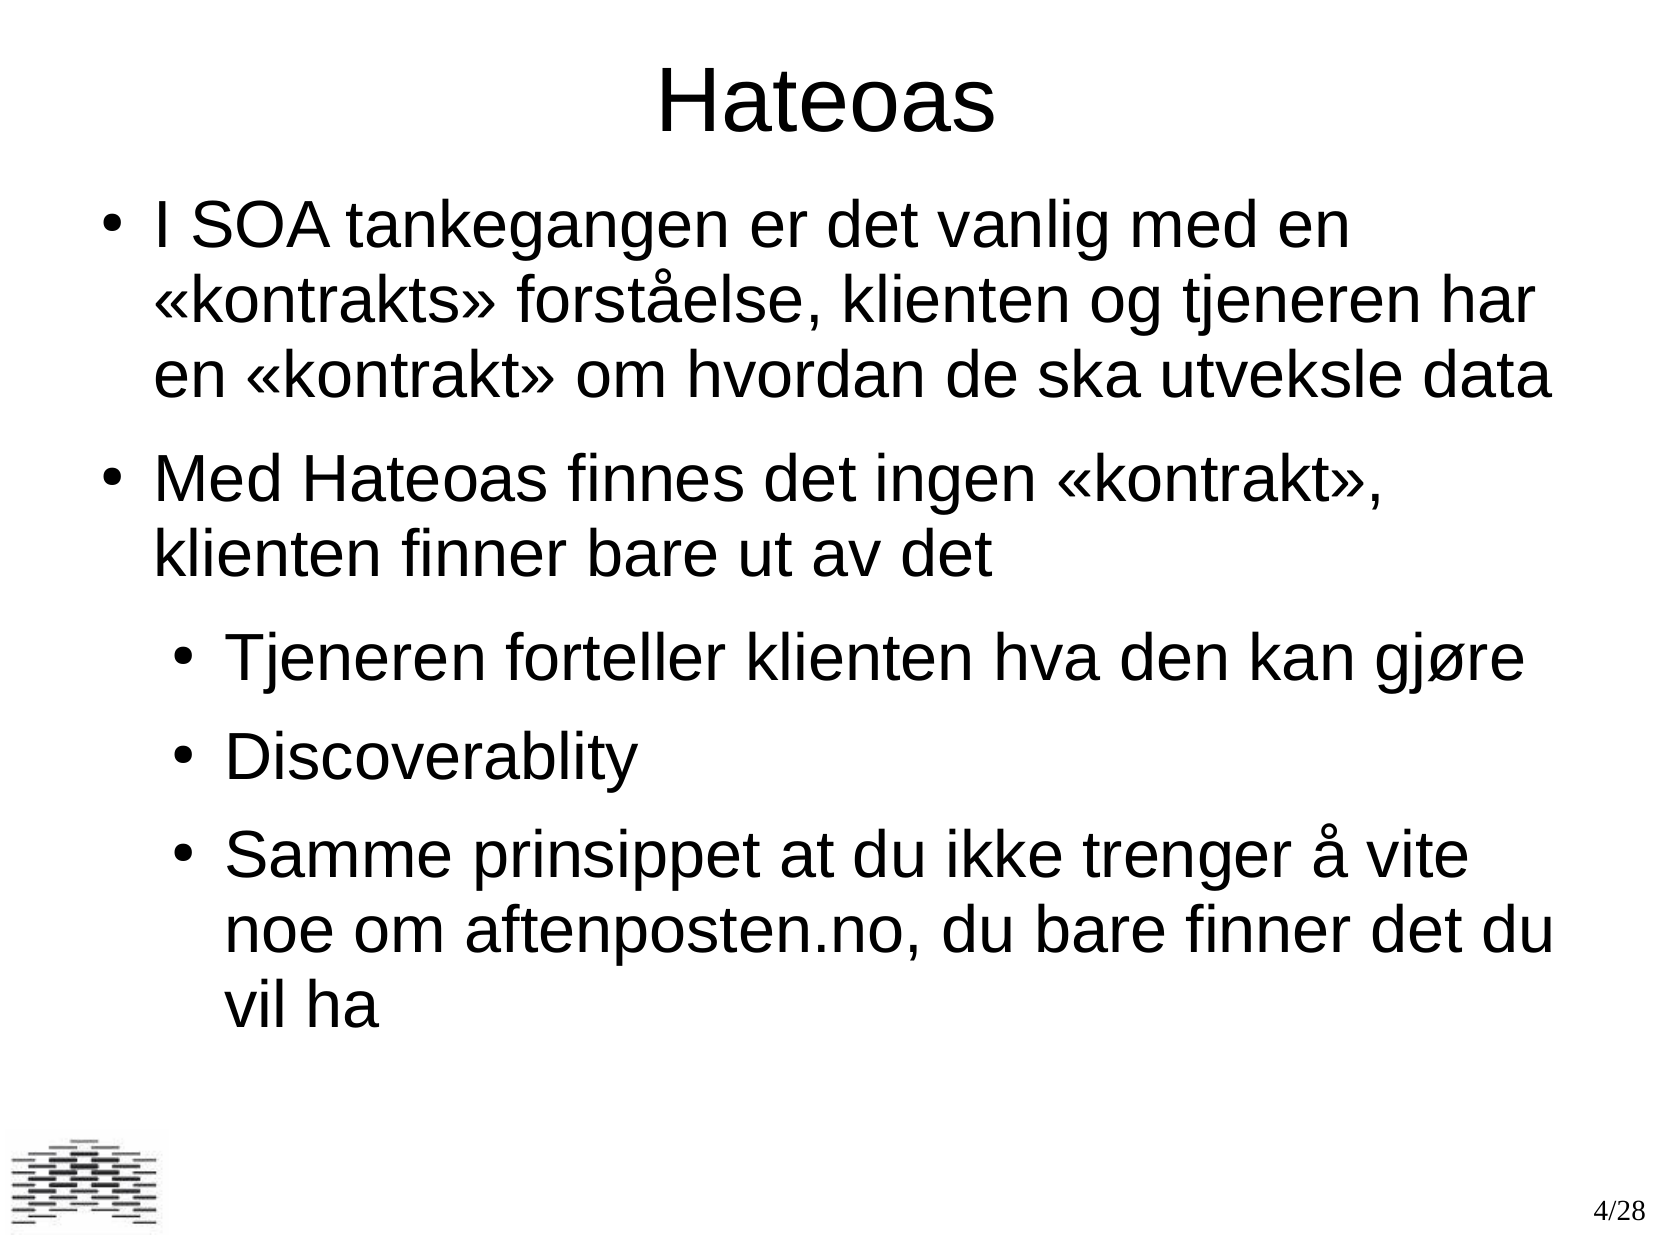

# Hateoas
I SOA tankegangen er det vanlig med en «kontrakts» forståelse, klienten og tjeneren har en «kontrakt» om hvordan de ska utveksle data
Med Hateoas finnes det ingen «kontrakt», klienten finner bare ut av det
Tjeneren forteller klienten hva den kan gjøre
Discoverablity
Samme prinsippet at du ikke trenger å vite noe om aftenposten.no, du bare finner det du vil ha